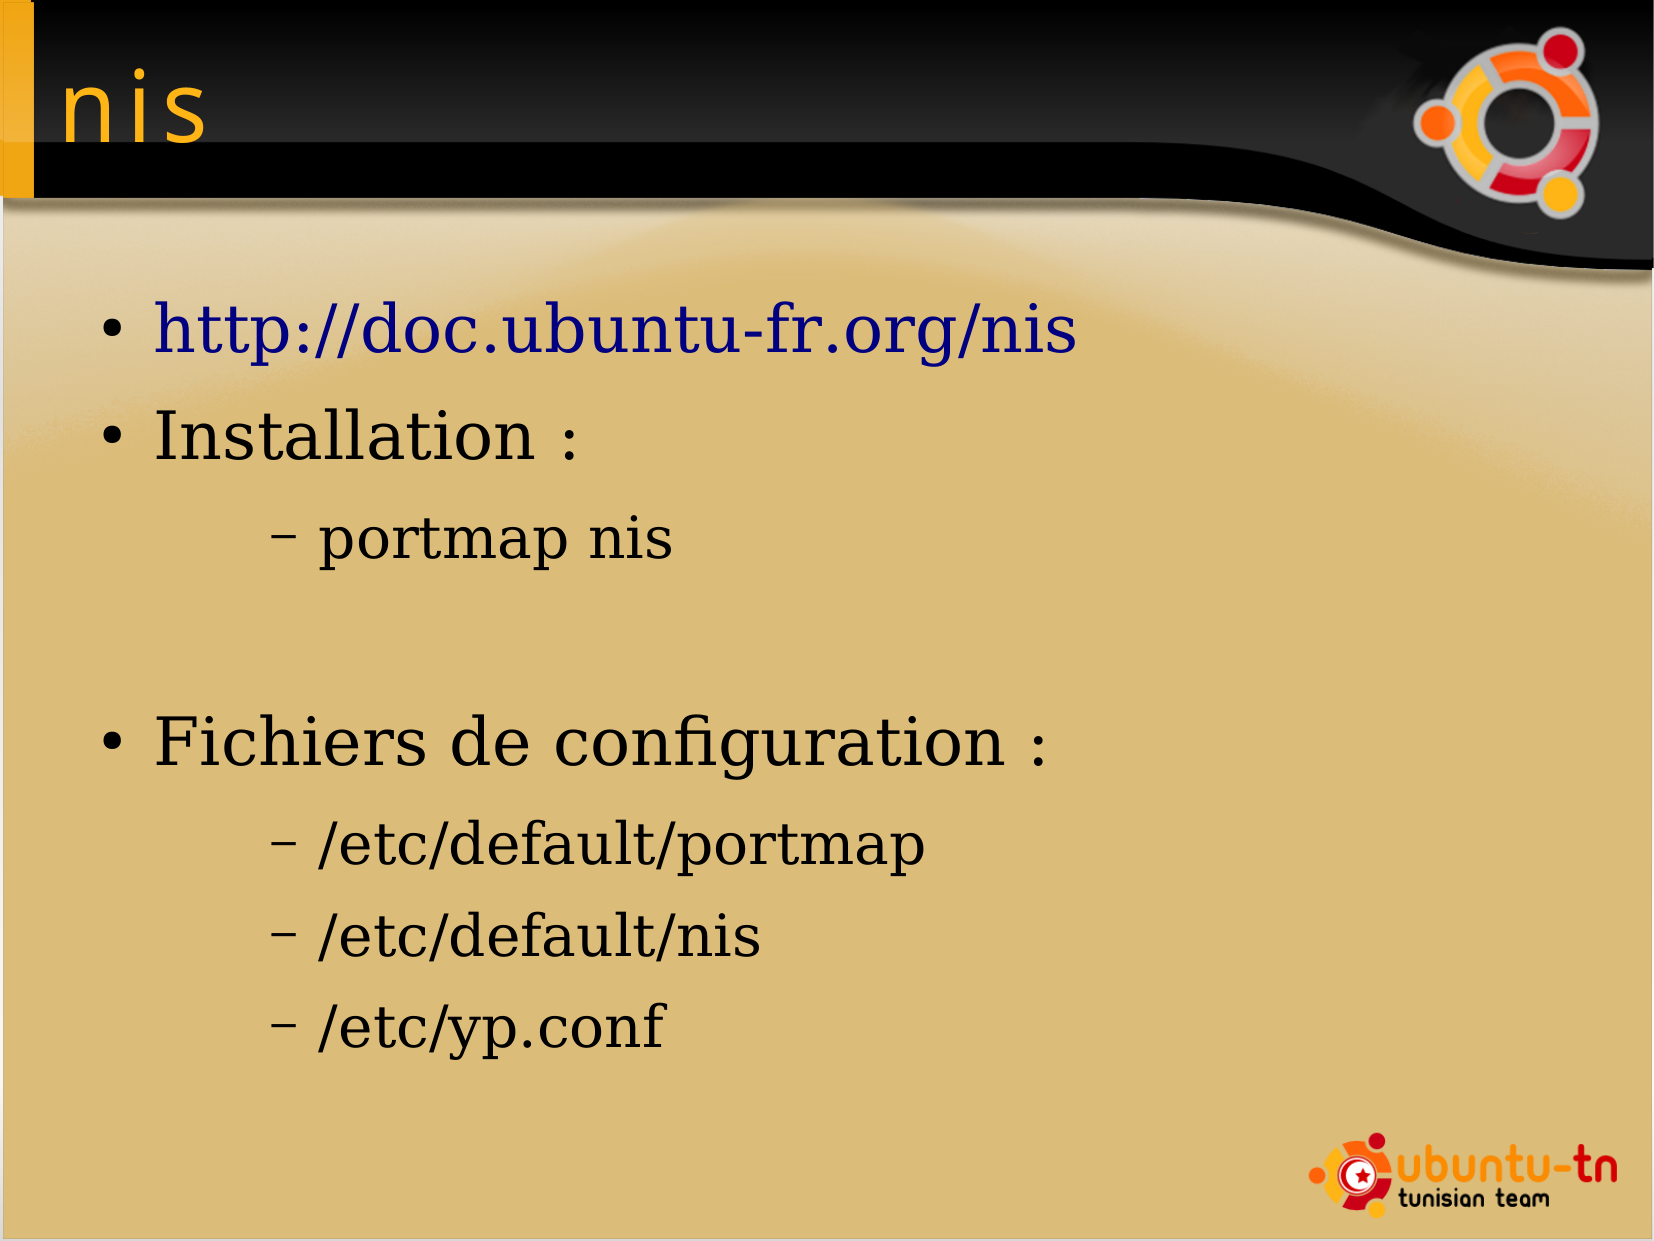

# nis
http://doc.ubuntu-fr.org/nis
Installation :
portmap nis
Fichiers de configuration :
/etc/default/portmap
/etc/default/nis
/etc/yp.conf